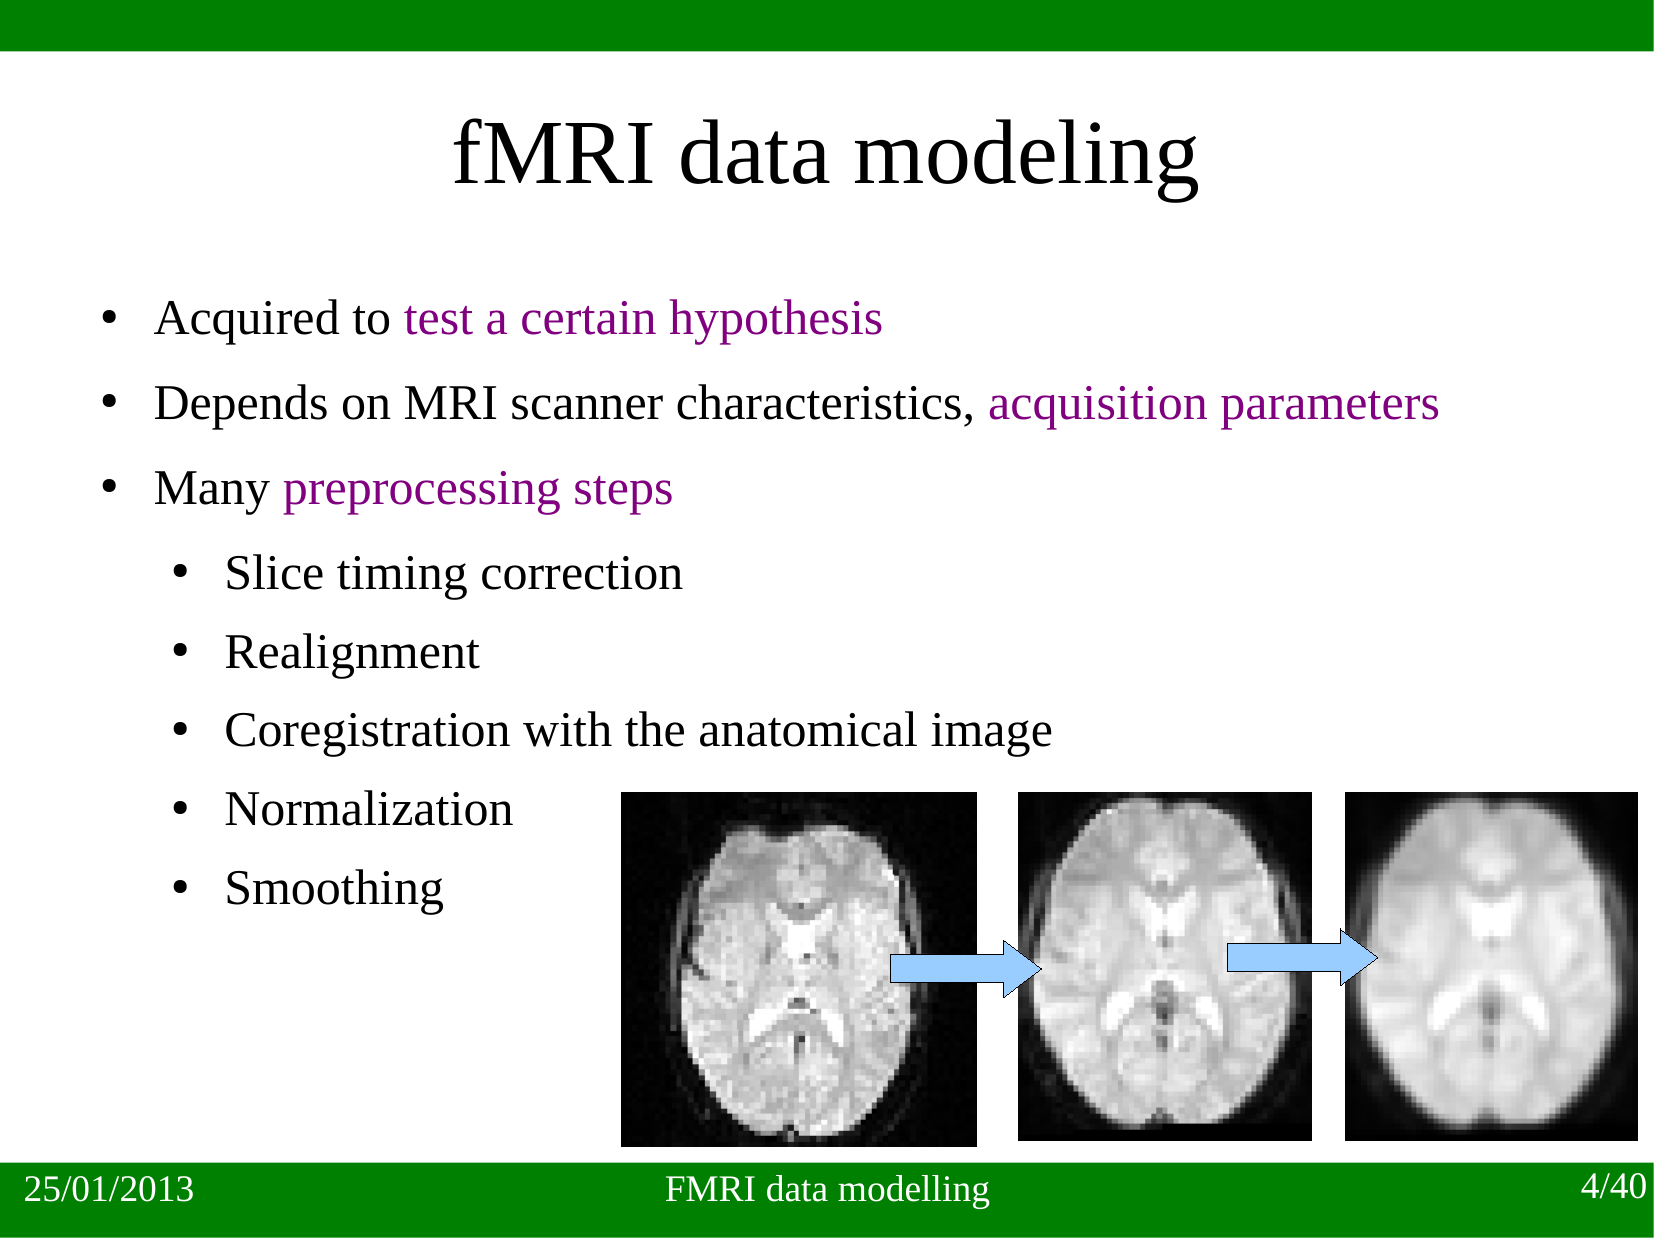

# fMRI data modeling
Acquired to test a certain hypothesis
Depends on MRI scanner characteristics, acquisition parameters
Many preprocessing steps
Slice timing correction
Realignment
Coregistration with the anatomical image
Normalization
Smoothing
4